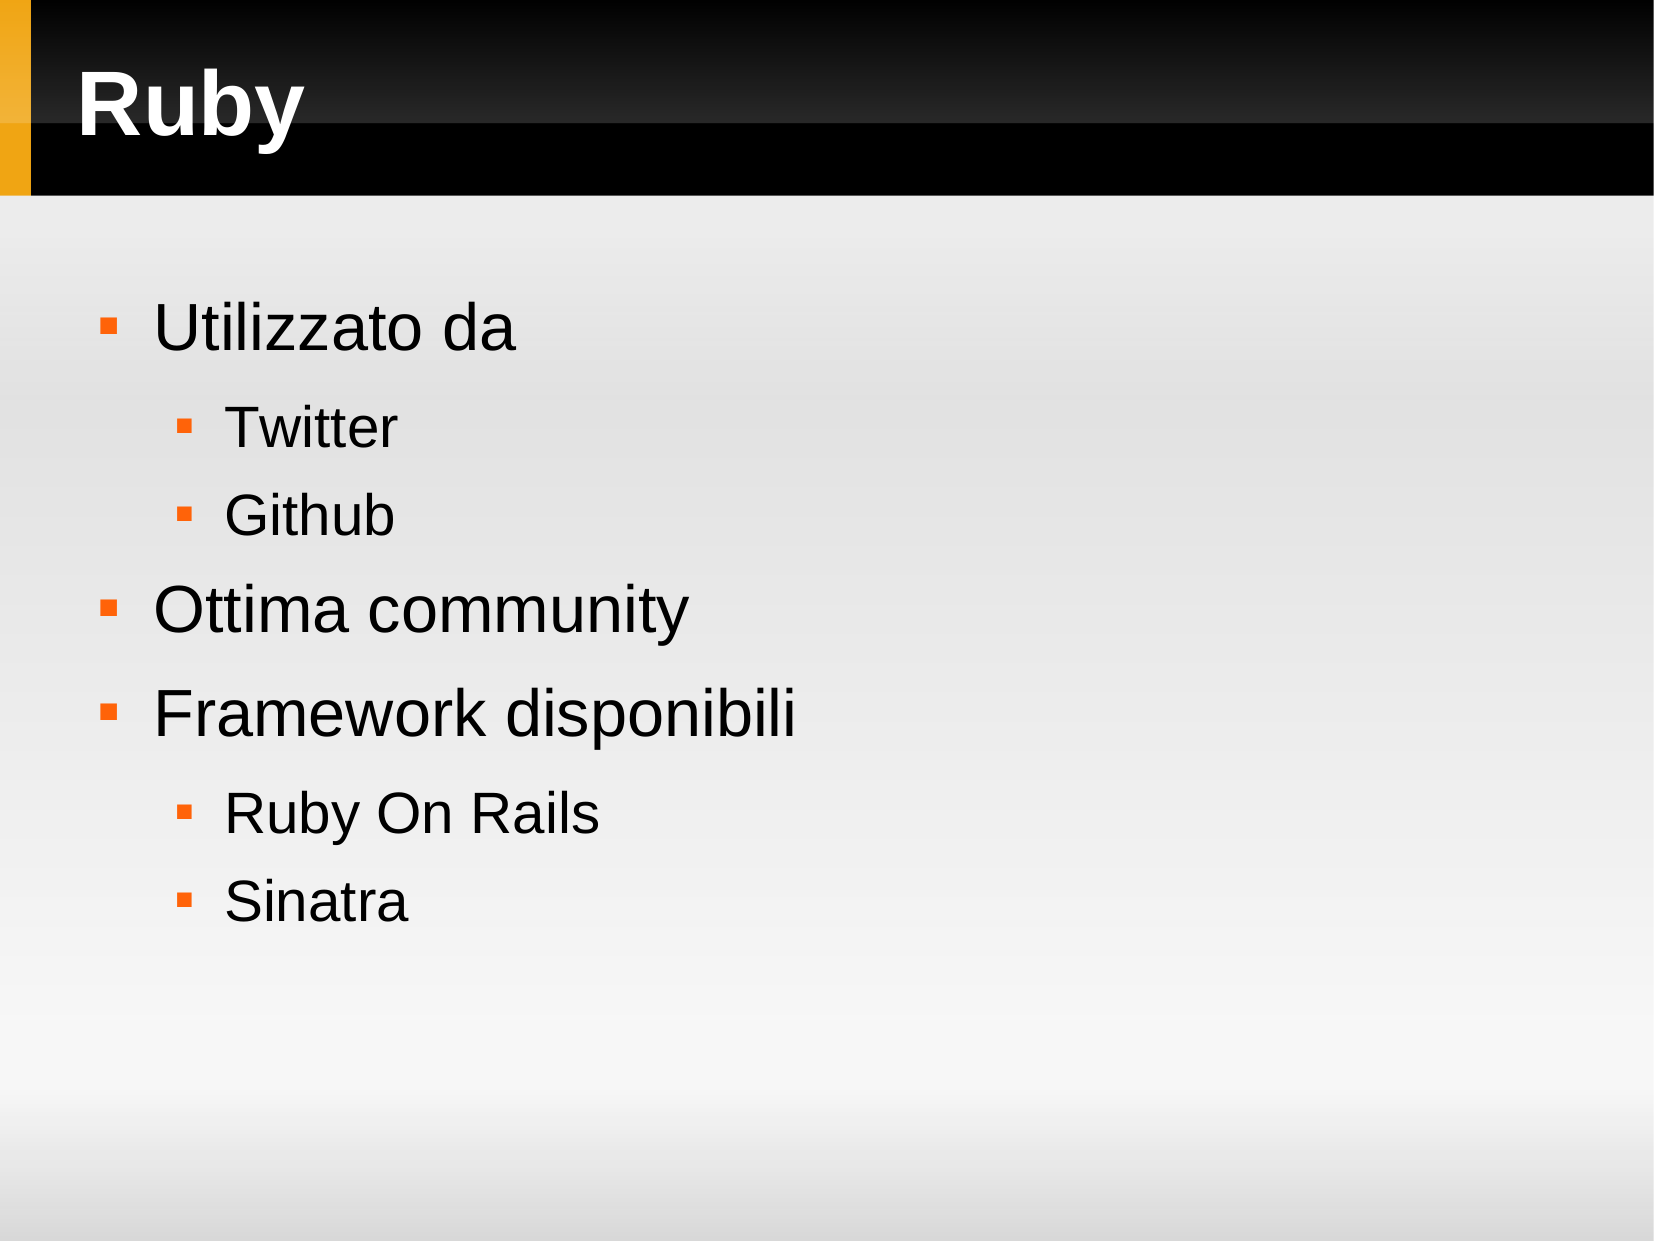

# Ruby
Utilizzato da
Twitter
Github
Ottima community
Framework disponibili
Ruby On Rails
Sinatra